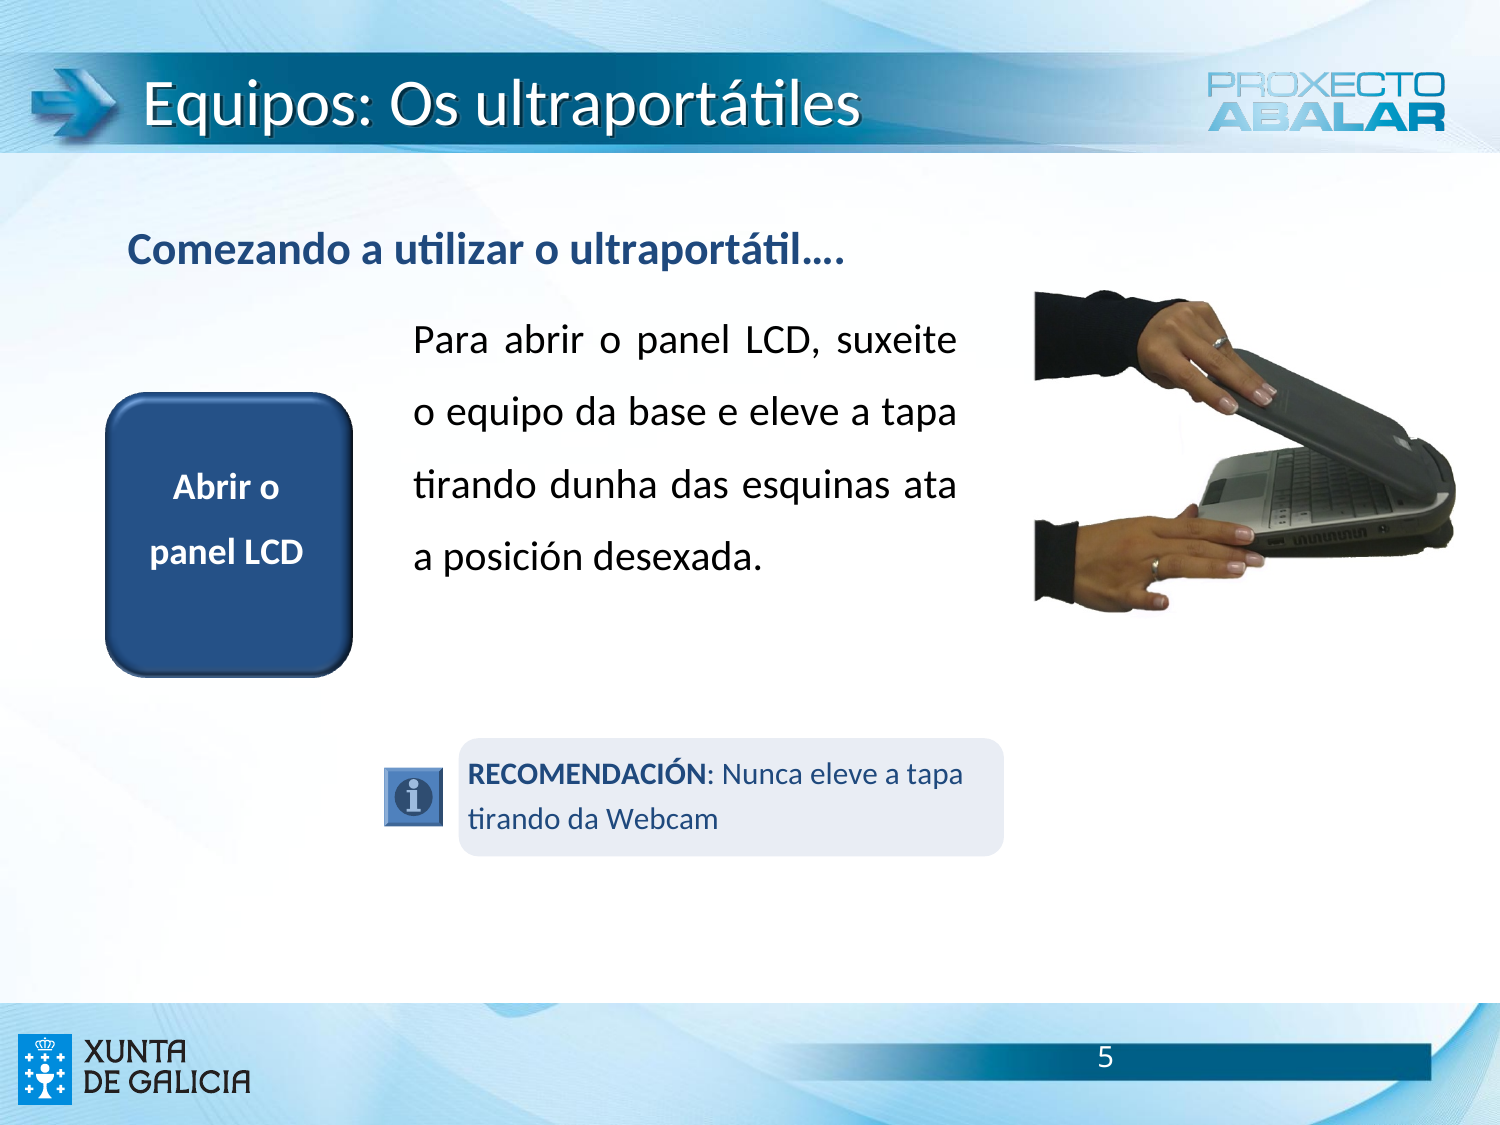

Equipos: Os ultraportátiles
Comezando a utilizar o ultraportátil….
Para abrir o panel LCD, suxeite o equipo da base e eleve a tapa tirando dunha das esquinas ata a posición desexada.
Abrir o panel LCD
RECOMENDACIÓN: Nunca eleve a tapa tirando da Webcam